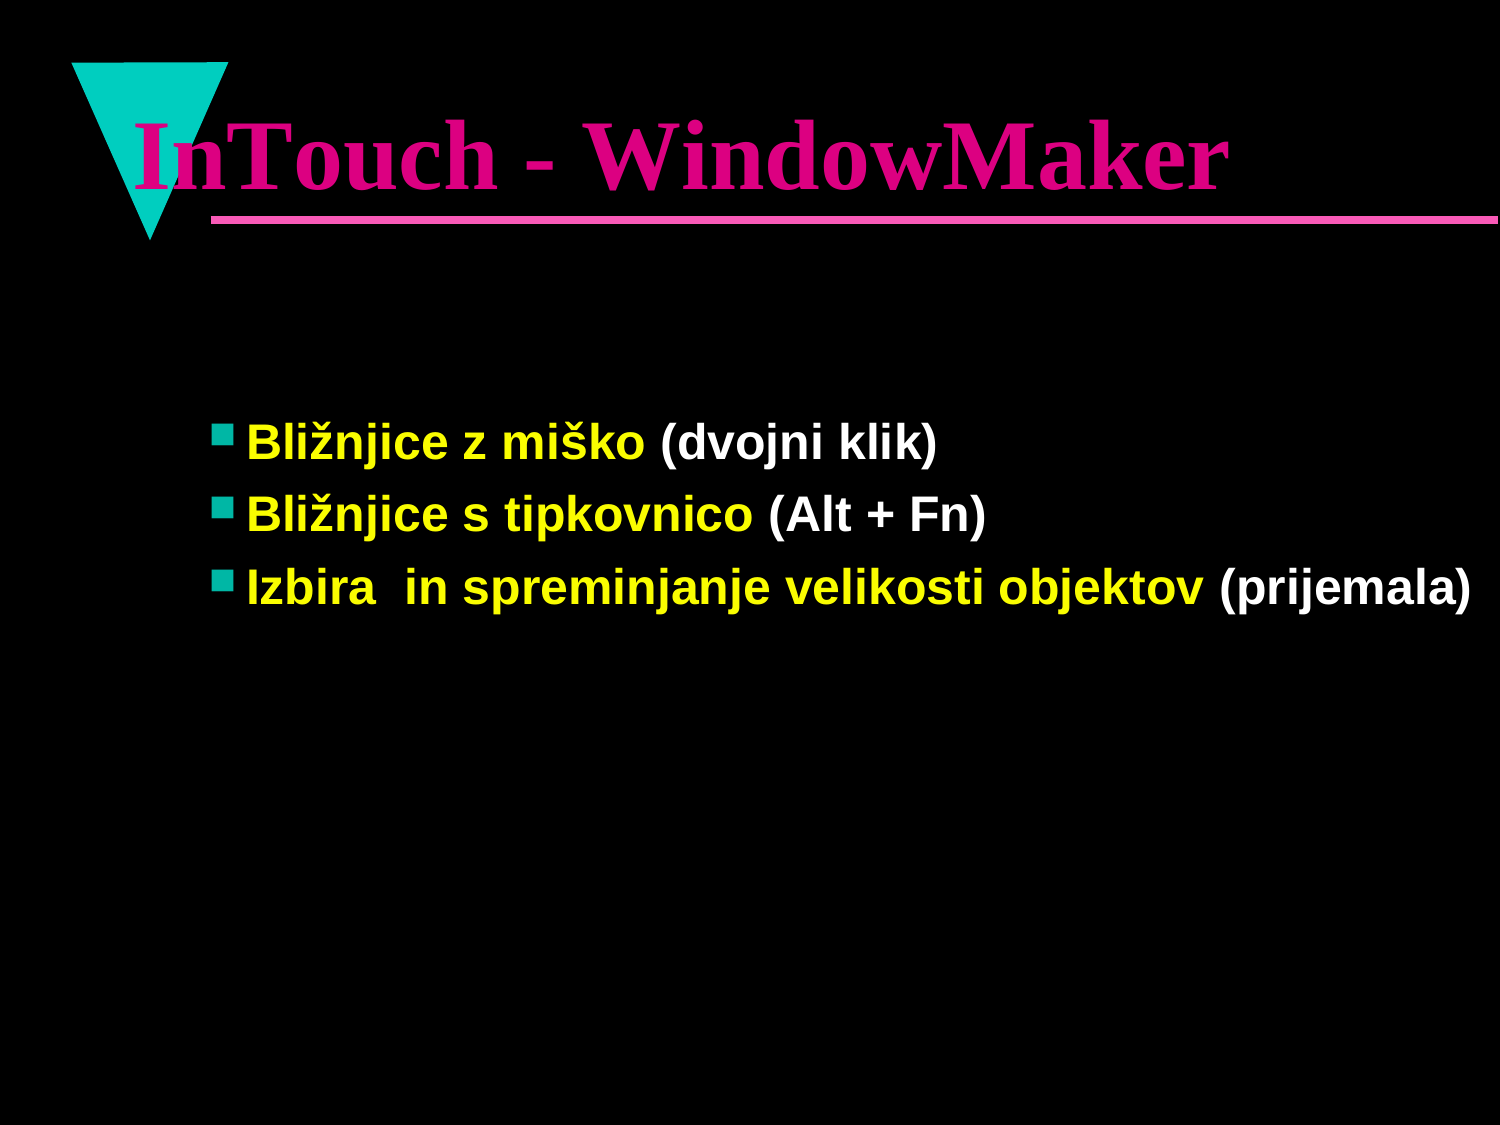

# InTouch - WindowMaker
Bližnjice z miško (dvojni klik)
Bližnjice s tipkovnico (Alt + Fn)
Izbira in spreminjanje velikosti objektov (prijemala)
RVP2
Orodja - Razvojno okolje (Window Maker)
14